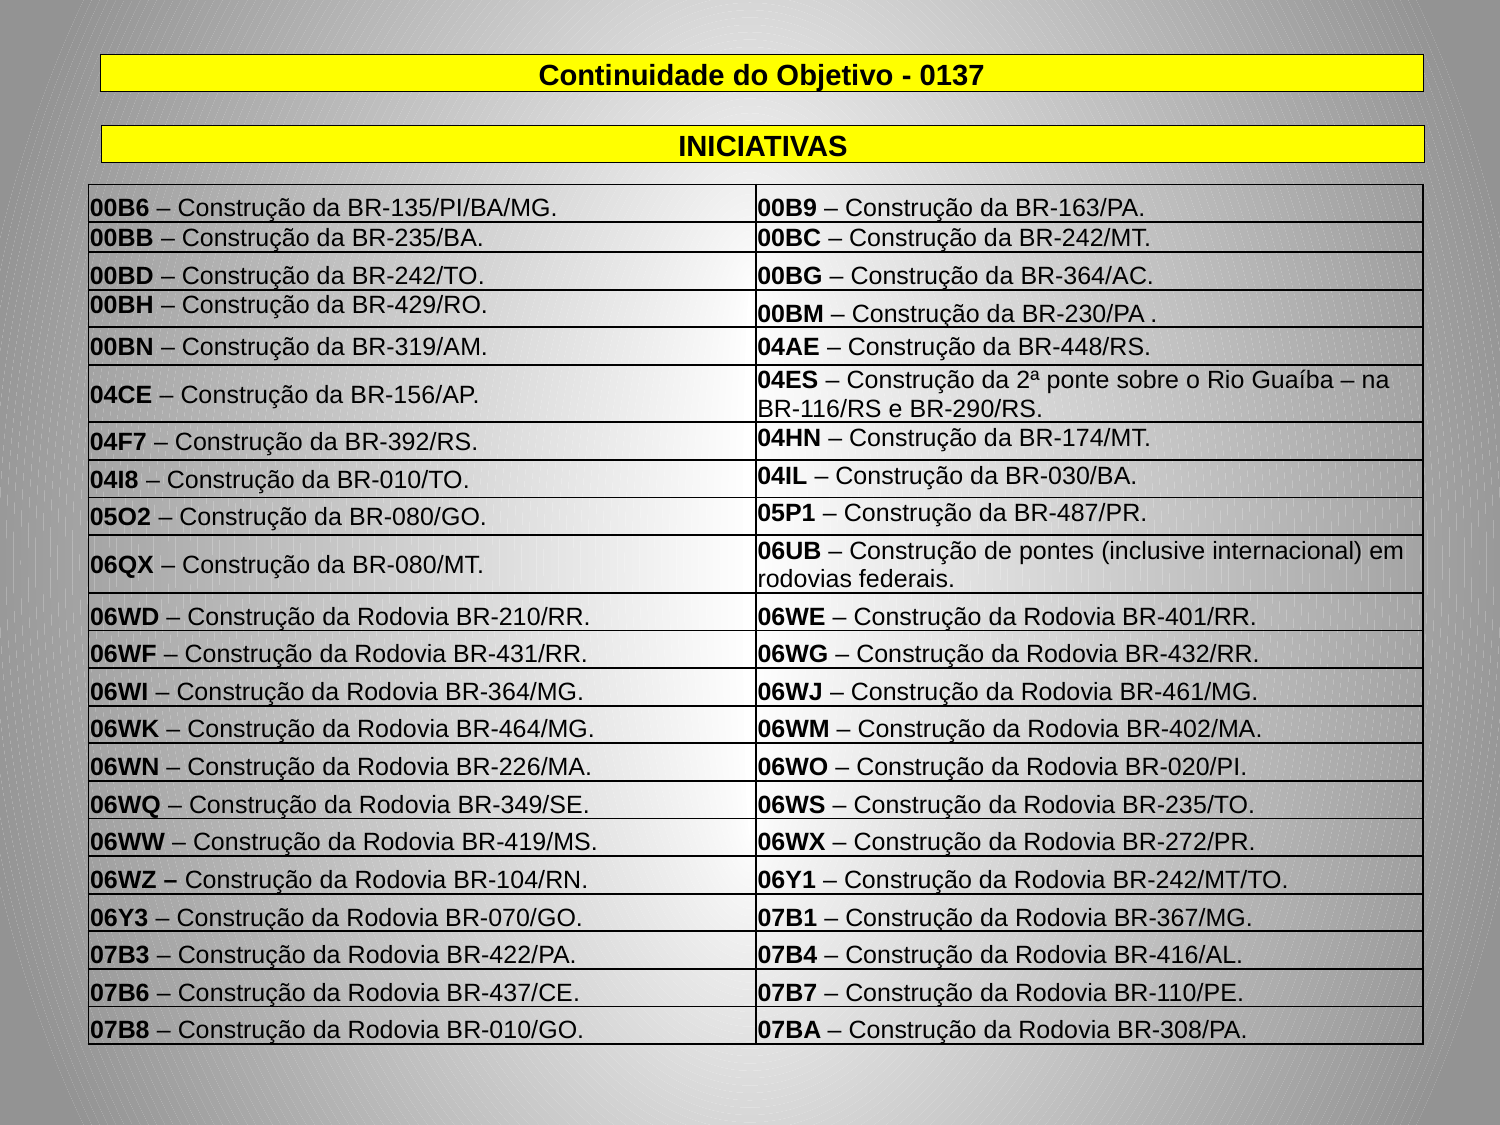

| Continuidade do Objetivo - 0137 |
| --- |
| INICIATIVAS |
| --- |
| 00B6 – Construção da BR-135/PI/BA/MG. | 00B9 – Construção da BR-163/PA. |
| --- | --- |
| 00BB – Construção da BR-235/BA. | 00BC – Construção da BR-242/MT. |
| 00BD – Construção da BR-242/TO. | 00BG – Construção da BR-364/AC. |
| 00BH – Construção da BR-429/RO. | 00BM – Construção da BR-230/PA . |
| 00BN – Construção da BR-319/AM. | 04AE – Construção da BR-448/RS. |
| 04CE – Construção da BR-156/AP. | 04ES – Construção da 2ª ponte sobre o Rio Guaíba – na BR-116/RS e BR-290/RS. |
| 04F7 – Construção da BR-392/RS. | 04HN – Construção da BR-174/MT. |
| 04I8 – Construção da BR-010/TO. | 04IL – Construção da BR-030/BA. |
| 05O2 – Construção da BR-080/GO. | 05P1 – Construção da BR-487/PR. |
| 06QX – Construção da BR-080/MT. | 06UB – Construção de pontes (inclusive internacional) em rodovias federais. |
| 06WD – Construção da Rodovia BR-210/RR. | 06WE – Construção da Rodovia BR-401/RR. |
| 06WF – Construção da Rodovia BR-431/RR. | 06WG – Construção da Rodovia BR-432/RR. |
| 06WI – Construção da Rodovia BR-364/MG. | 06WJ – Construção da Rodovia BR-461/MG. |
| 06WK – Construção da Rodovia BR-464/MG. | 06WM – Construção da Rodovia BR-402/MA. |
| 06WN – Construção da Rodovia BR-226/MA. | 06WO – Construção da Rodovia BR-020/PI. |
| 06WQ – Construção da Rodovia BR-349/SE. | 06WS – Construção da Rodovia BR-235/TO. |
| 06WW – Construção da Rodovia BR-419/MS. | 06WX – Construção da Rodovia BR-272/PR. |
| 06WZ – Construção da Rodovia BR-104/RN. | 06Y1 – Construção da Rodovia BR-242/MT/TO. |
| 06Y3 – Construção da Rodovia BR-070/GO. | 07B1 – Construção da Rodovia BR-367/MG. |
| 07B3 – Construção da Rodovia BR-422/PA. | 07B4 – Construção da Rodovia BR-416/AL. |
| 07B6 – Construção da Rodovia BR-437/CE. | 07B7 – Construção da Rodovia BR-110/PE. |
| 07B8 – Construção da Rodovia BR-010/GO. | 07BA – Construção da Rodovia BR-308/PA. |